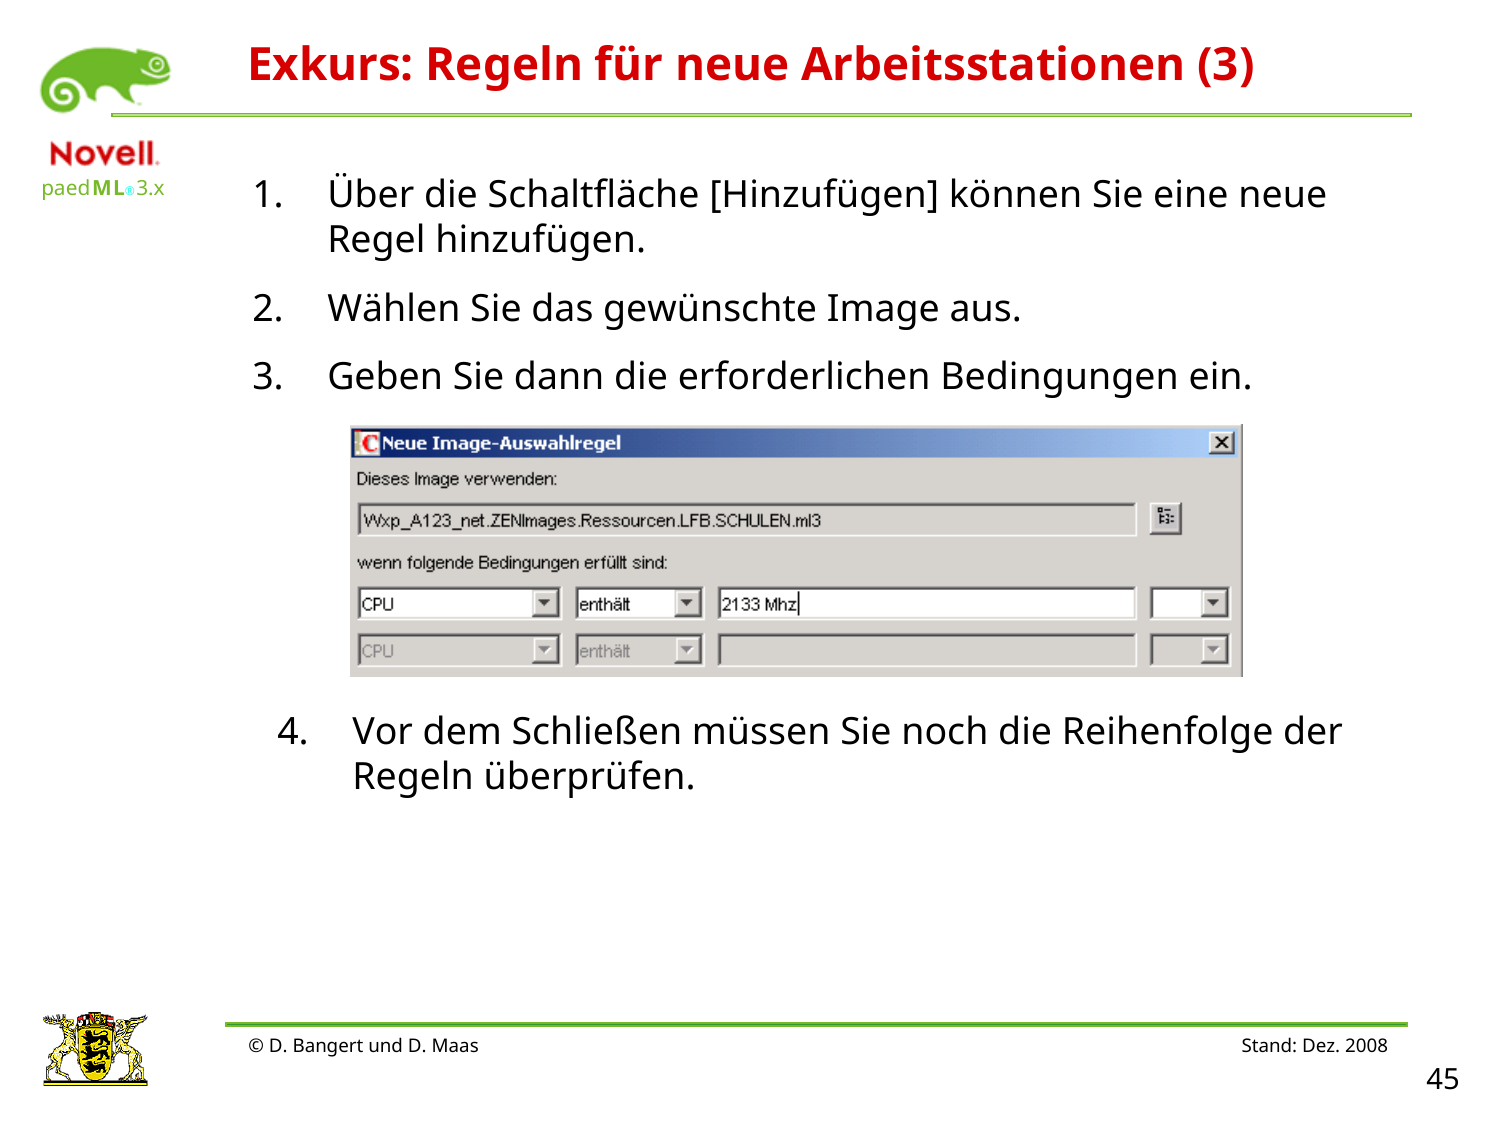

# Exkurs: Regeln für neue Arbeitsstationen (3)‏
Über die Schaltfläche [Hinzufügen] können Sie eine neue Regel hinzufügen.
Wählen Sie das gewünschte Image aus.
Geben Sie dann die erforderlichen Bedingungen ein.
4. 	Vor dem Schließen müssen Sie noch die Reihenfolge der Regeln überprüfen.
© D. Bangert und D. Maas
Dez. 2008
45